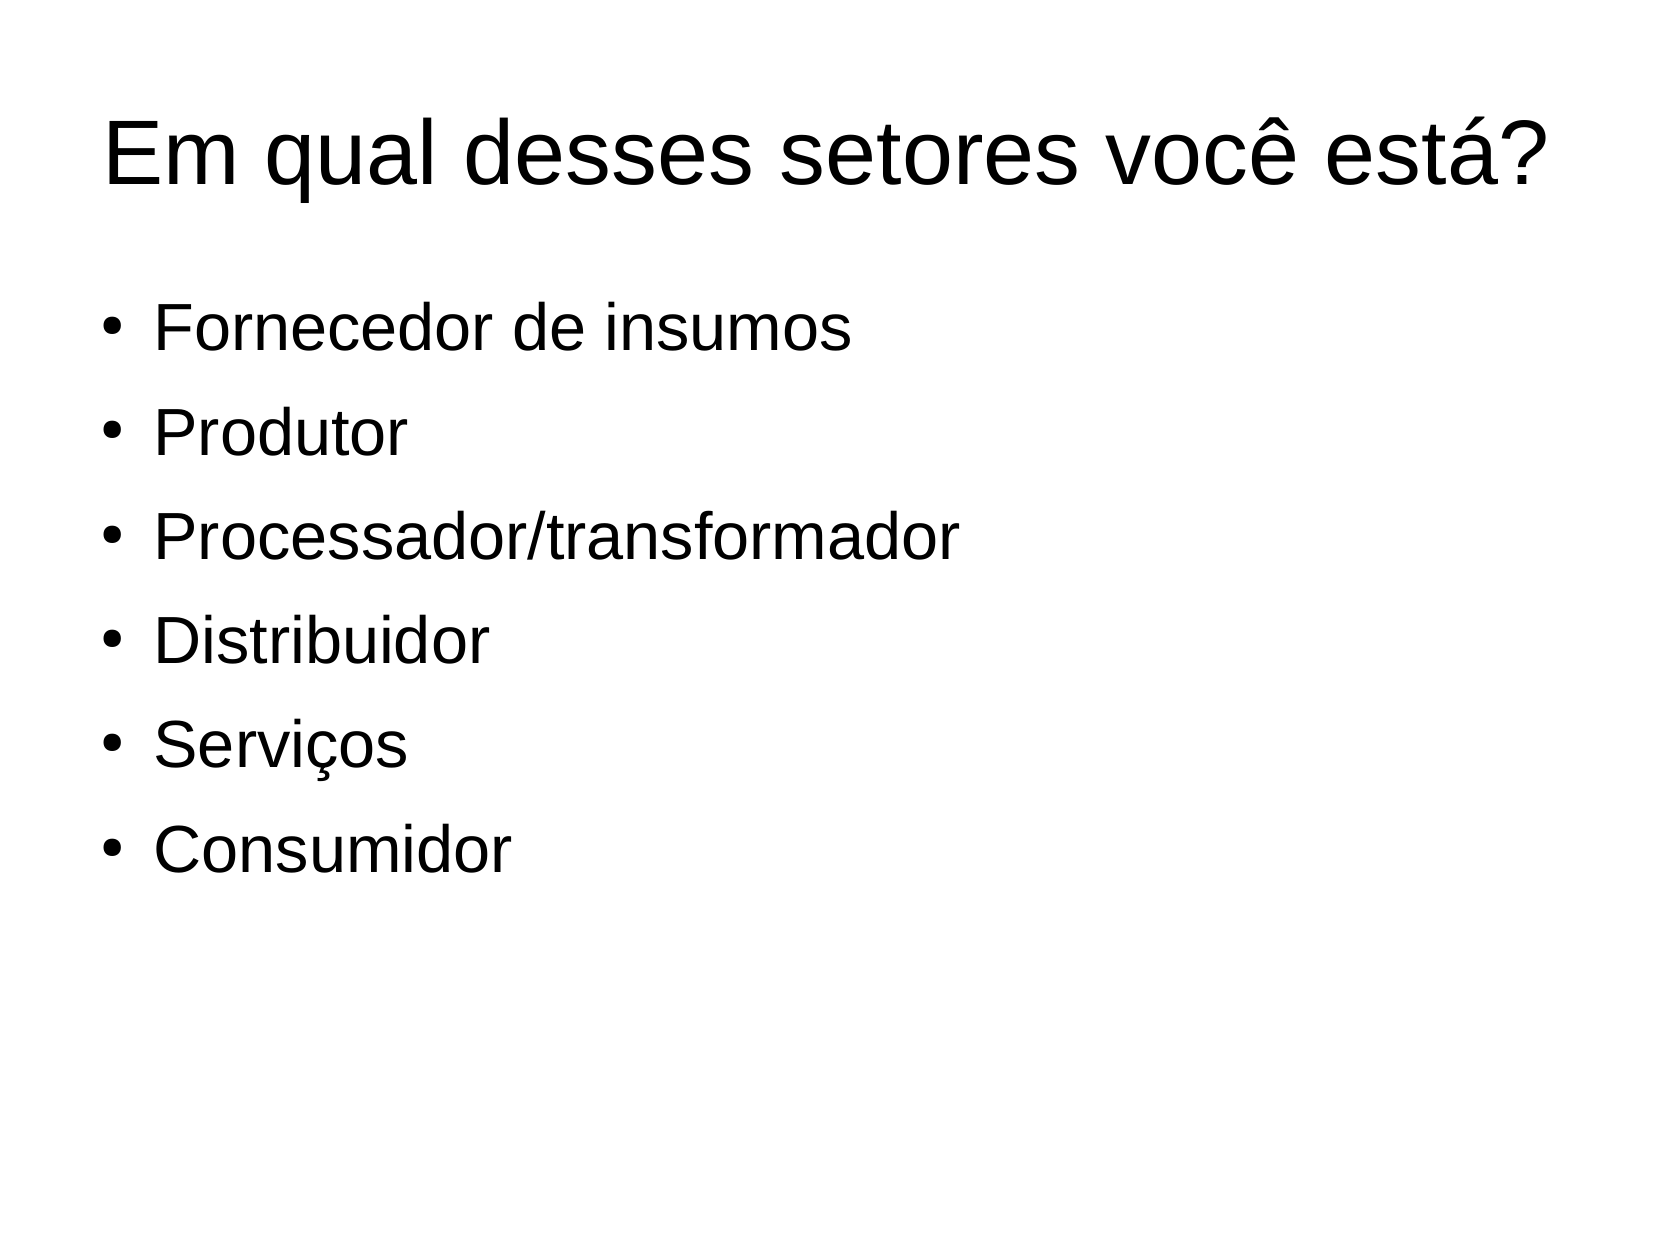

# Em qual desses setores você está?
Fornecedor de insumos
Produtor
Processador/transformador
Distribuidor
Serviços
Consumidor